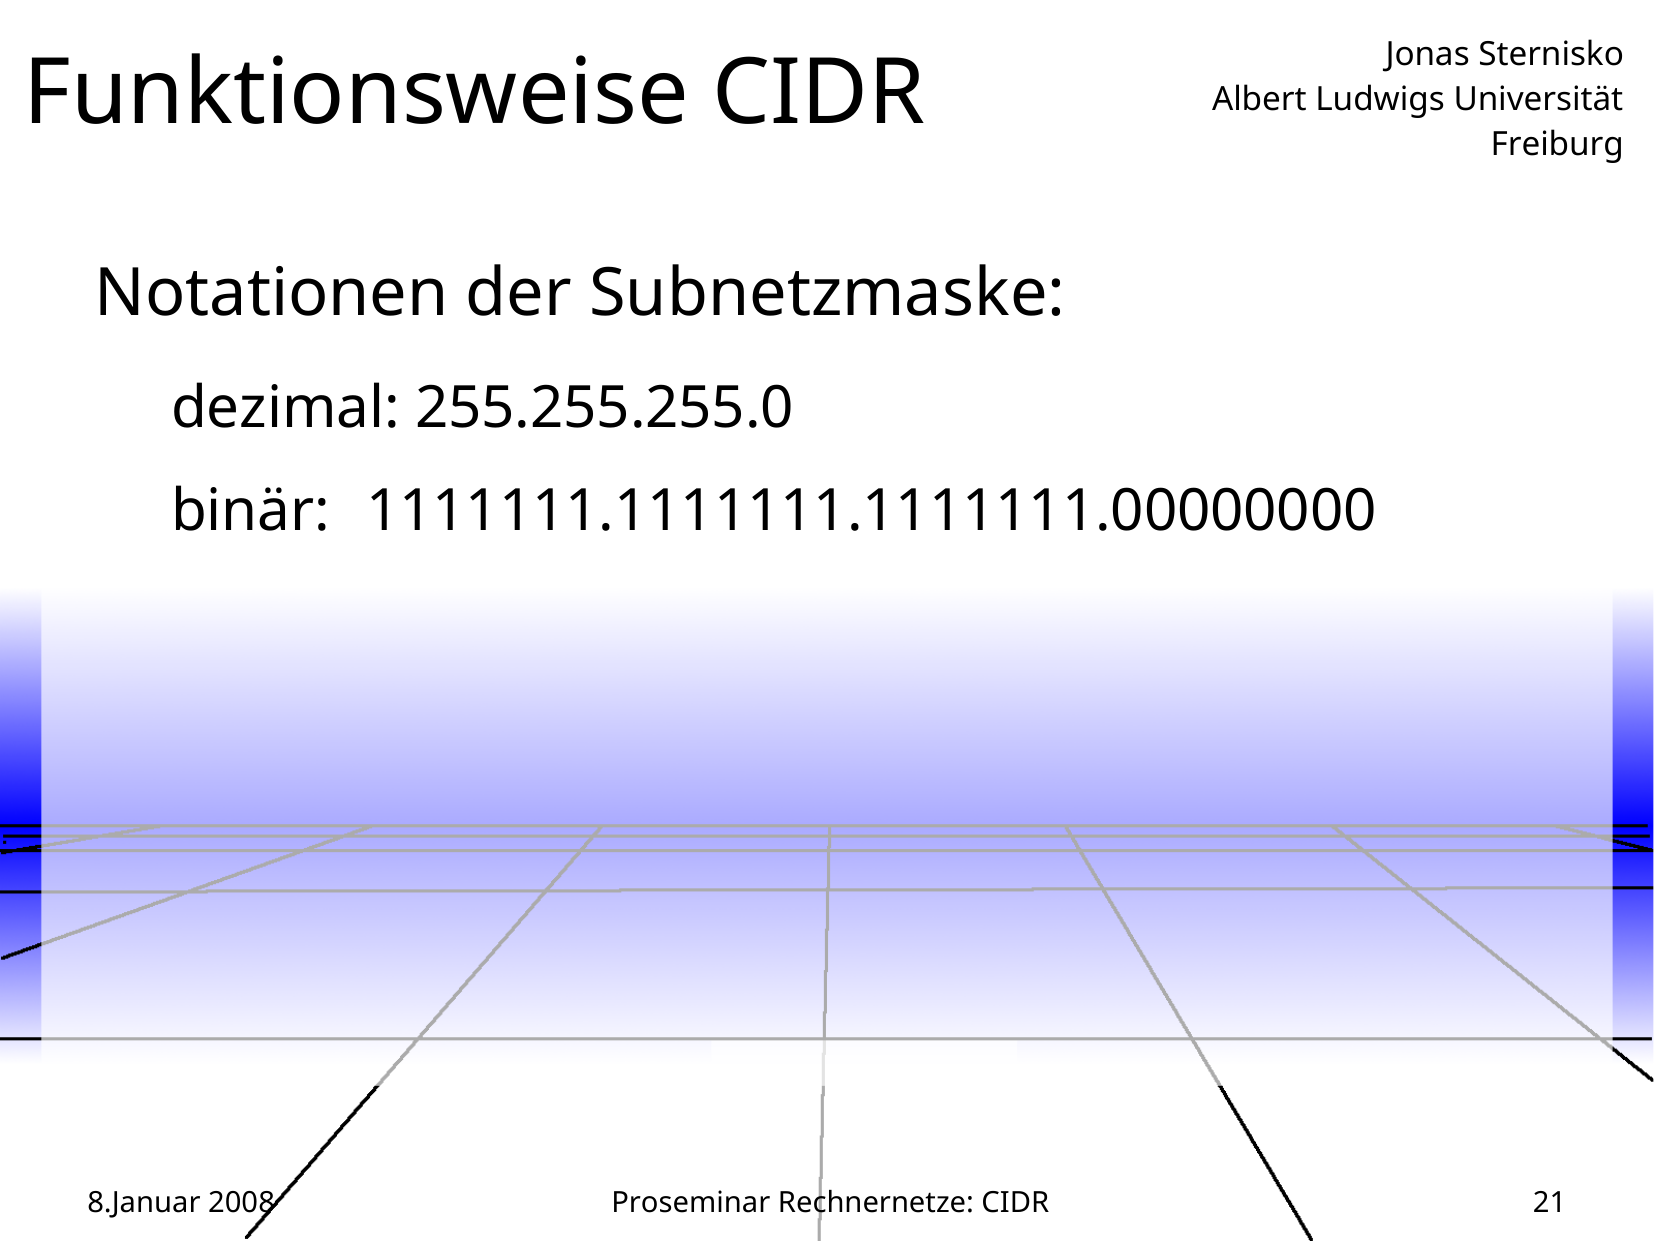

# Funktionsweise CIDR
Notationen der Subnetzmaske:
dezimal: 255.255.255.0
binär: 	1111111.1111111.1111111.00000000
8.Januar 2008
Proseminar Rechnernetze: CIDR
21